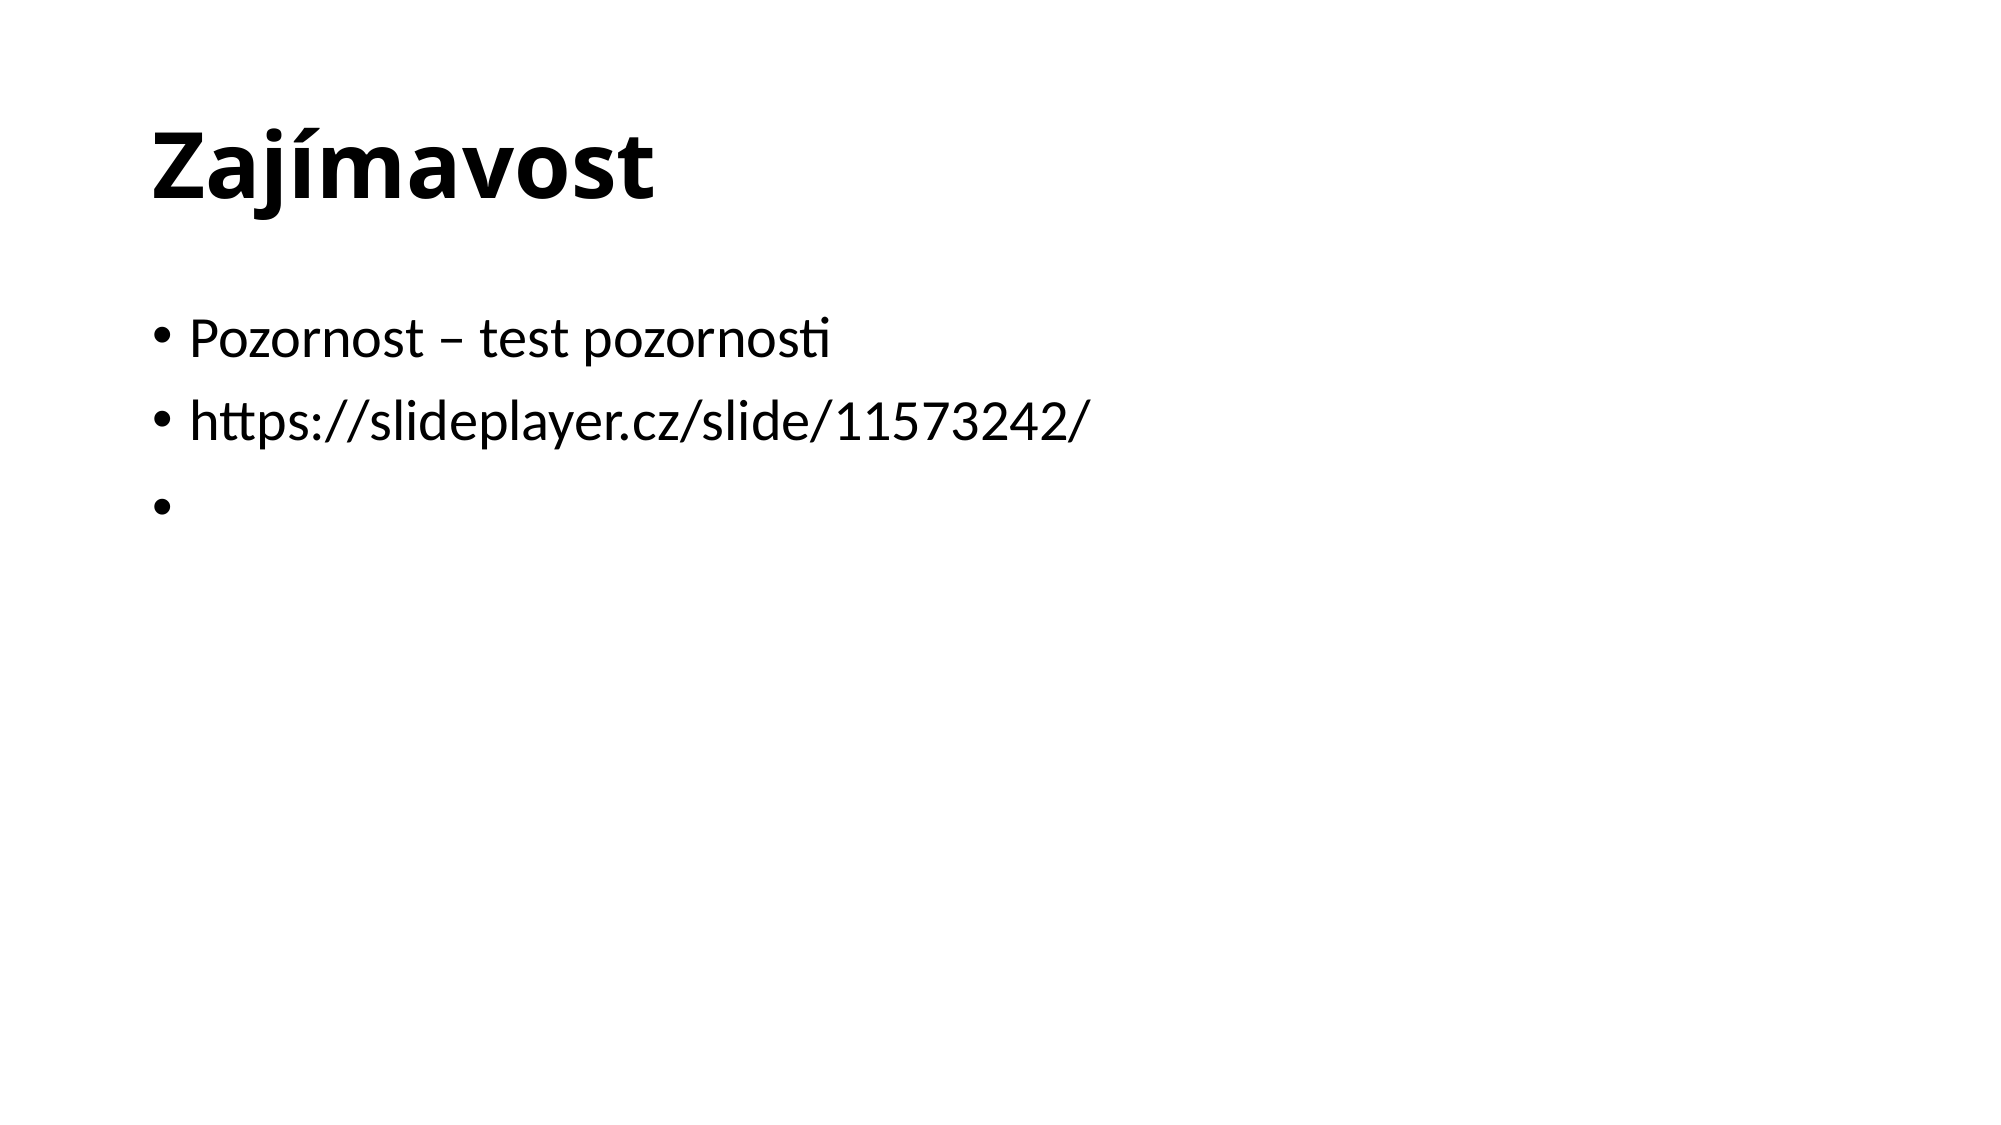

# Zajímavost
Pozornost – test pozornosti
https://slideplayer.cz/slide/11573242/